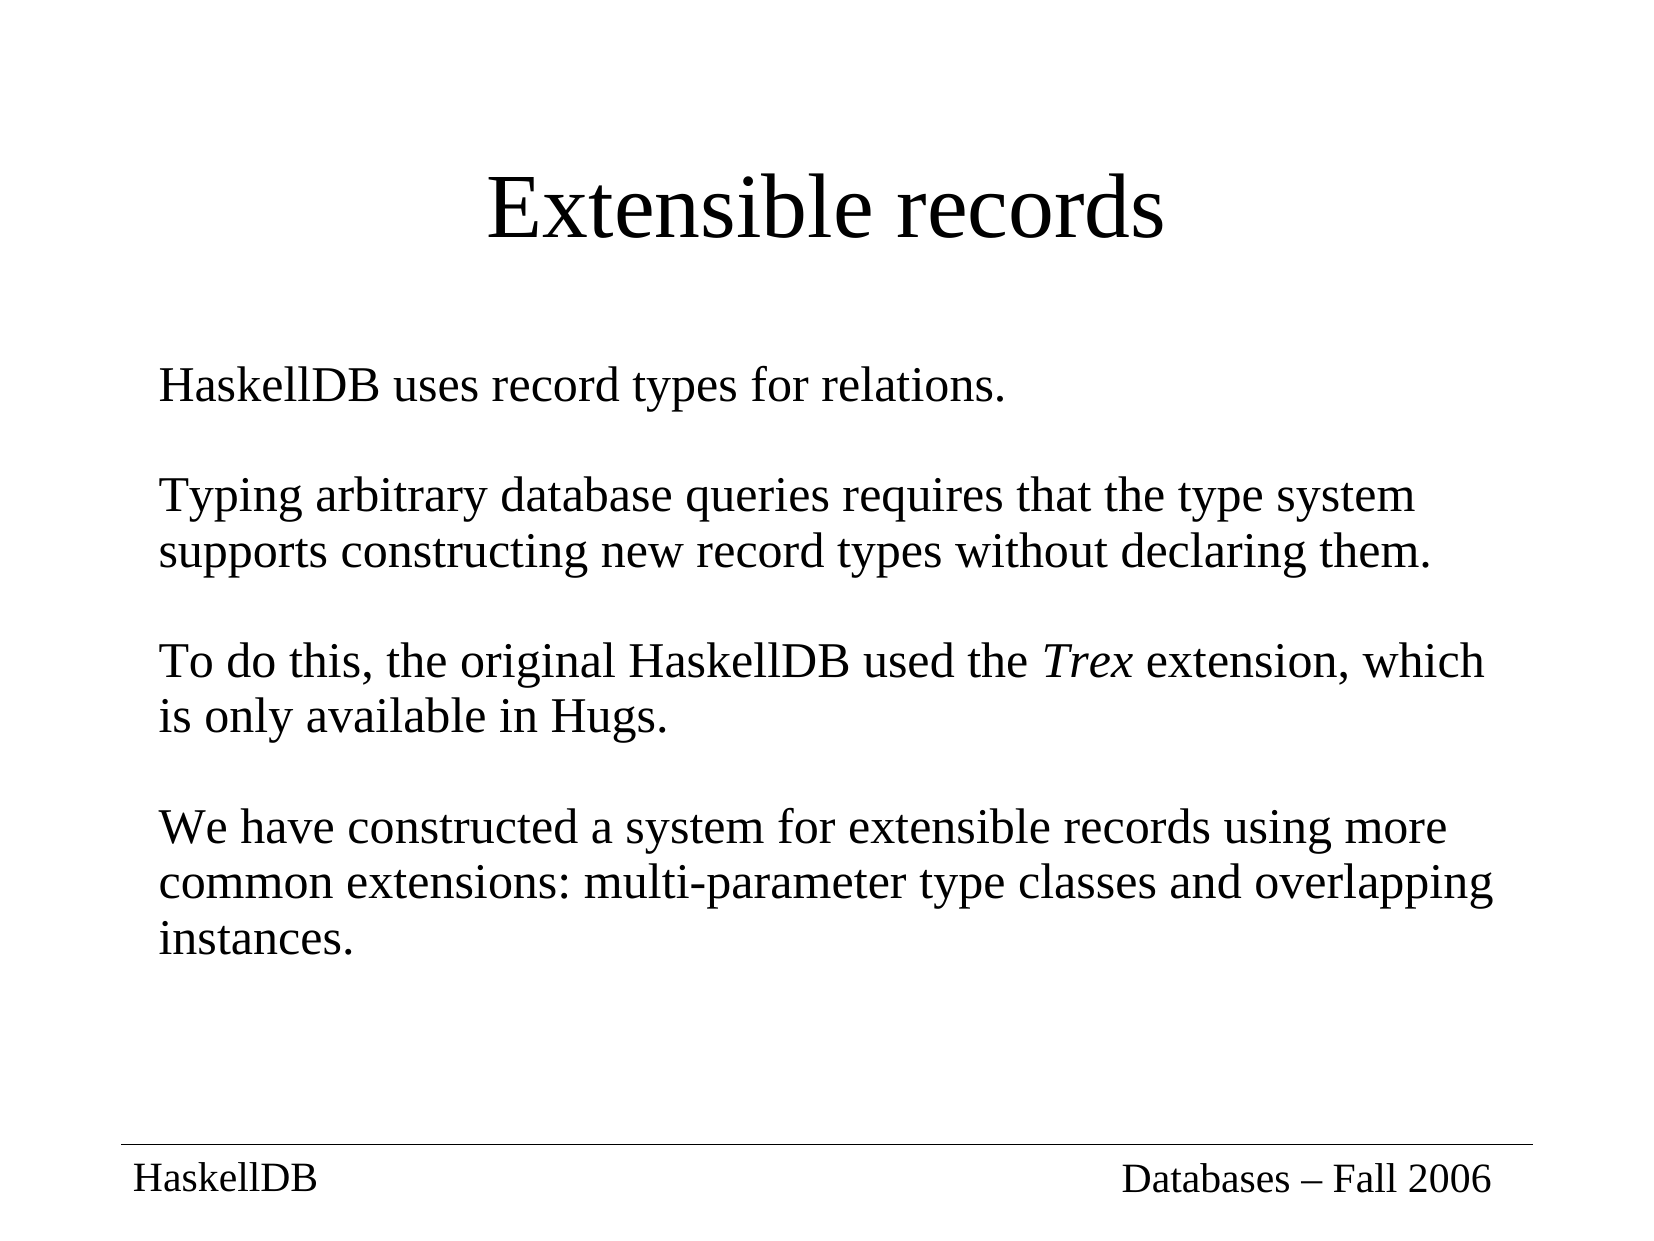

# Extensible records
HaskellDB uses record types for relations.
Typing arbitrary database queries requires that the type system supports constructing new record types without declaring them.
To do this, the original HaskellDB used the Trex extension, which is only available in Hugs.
We have constructed a system for extensible records using more
common extensions: multi-parameter type classes and overlapping
instances.